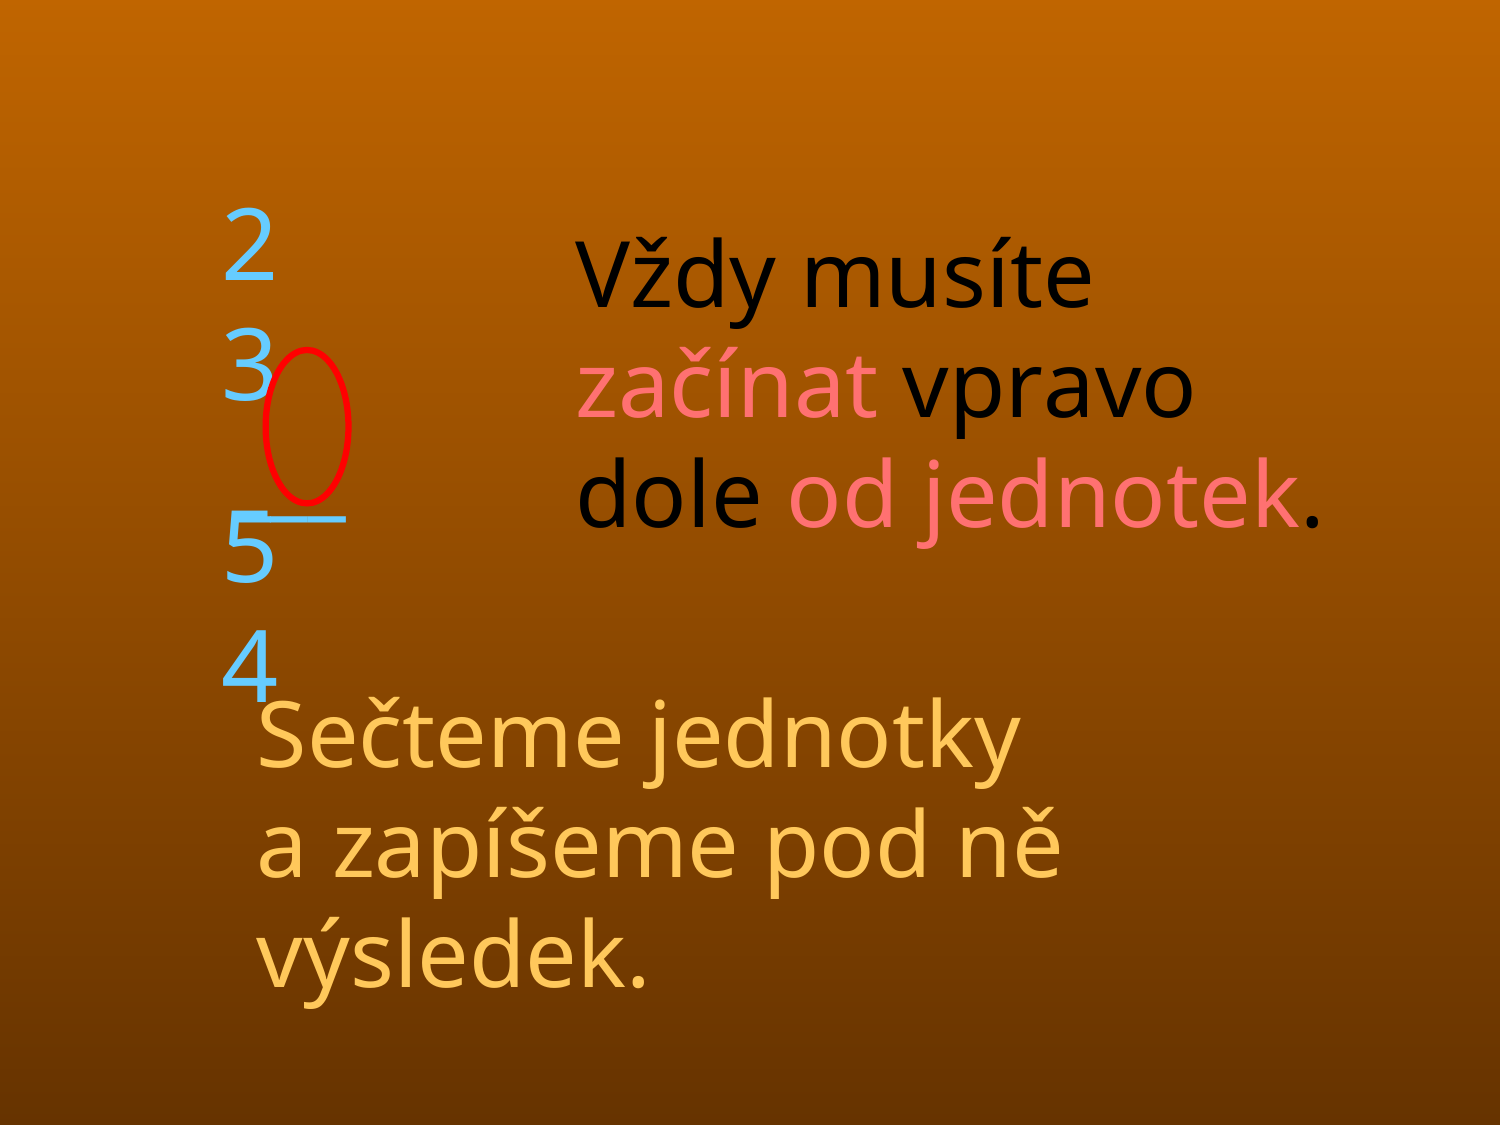

23
54
Vždy musíte začínat vpravo dole od jednotek.
___
Sečteme jednotky
a zapíšeme pod ně výsledek.